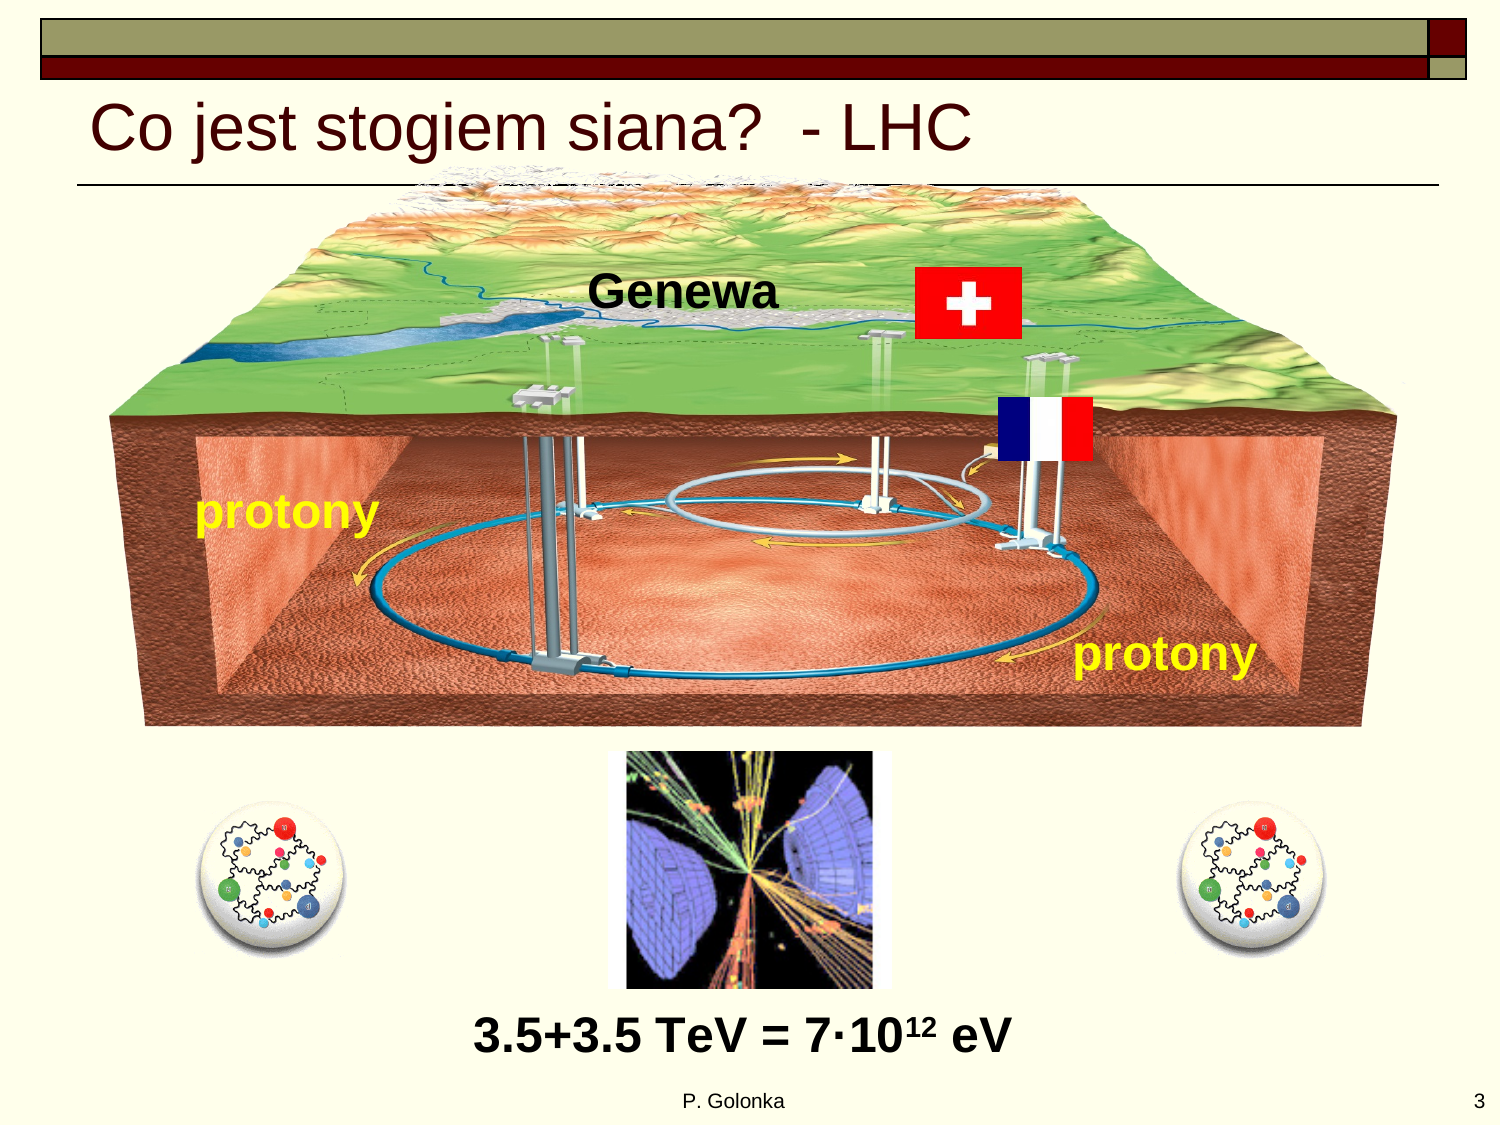

# Co jest stogiem siana? - LHC
Genewa
protony
protony
3.5+3.5 TeV = 7·1012 eV
P. Golonka
3